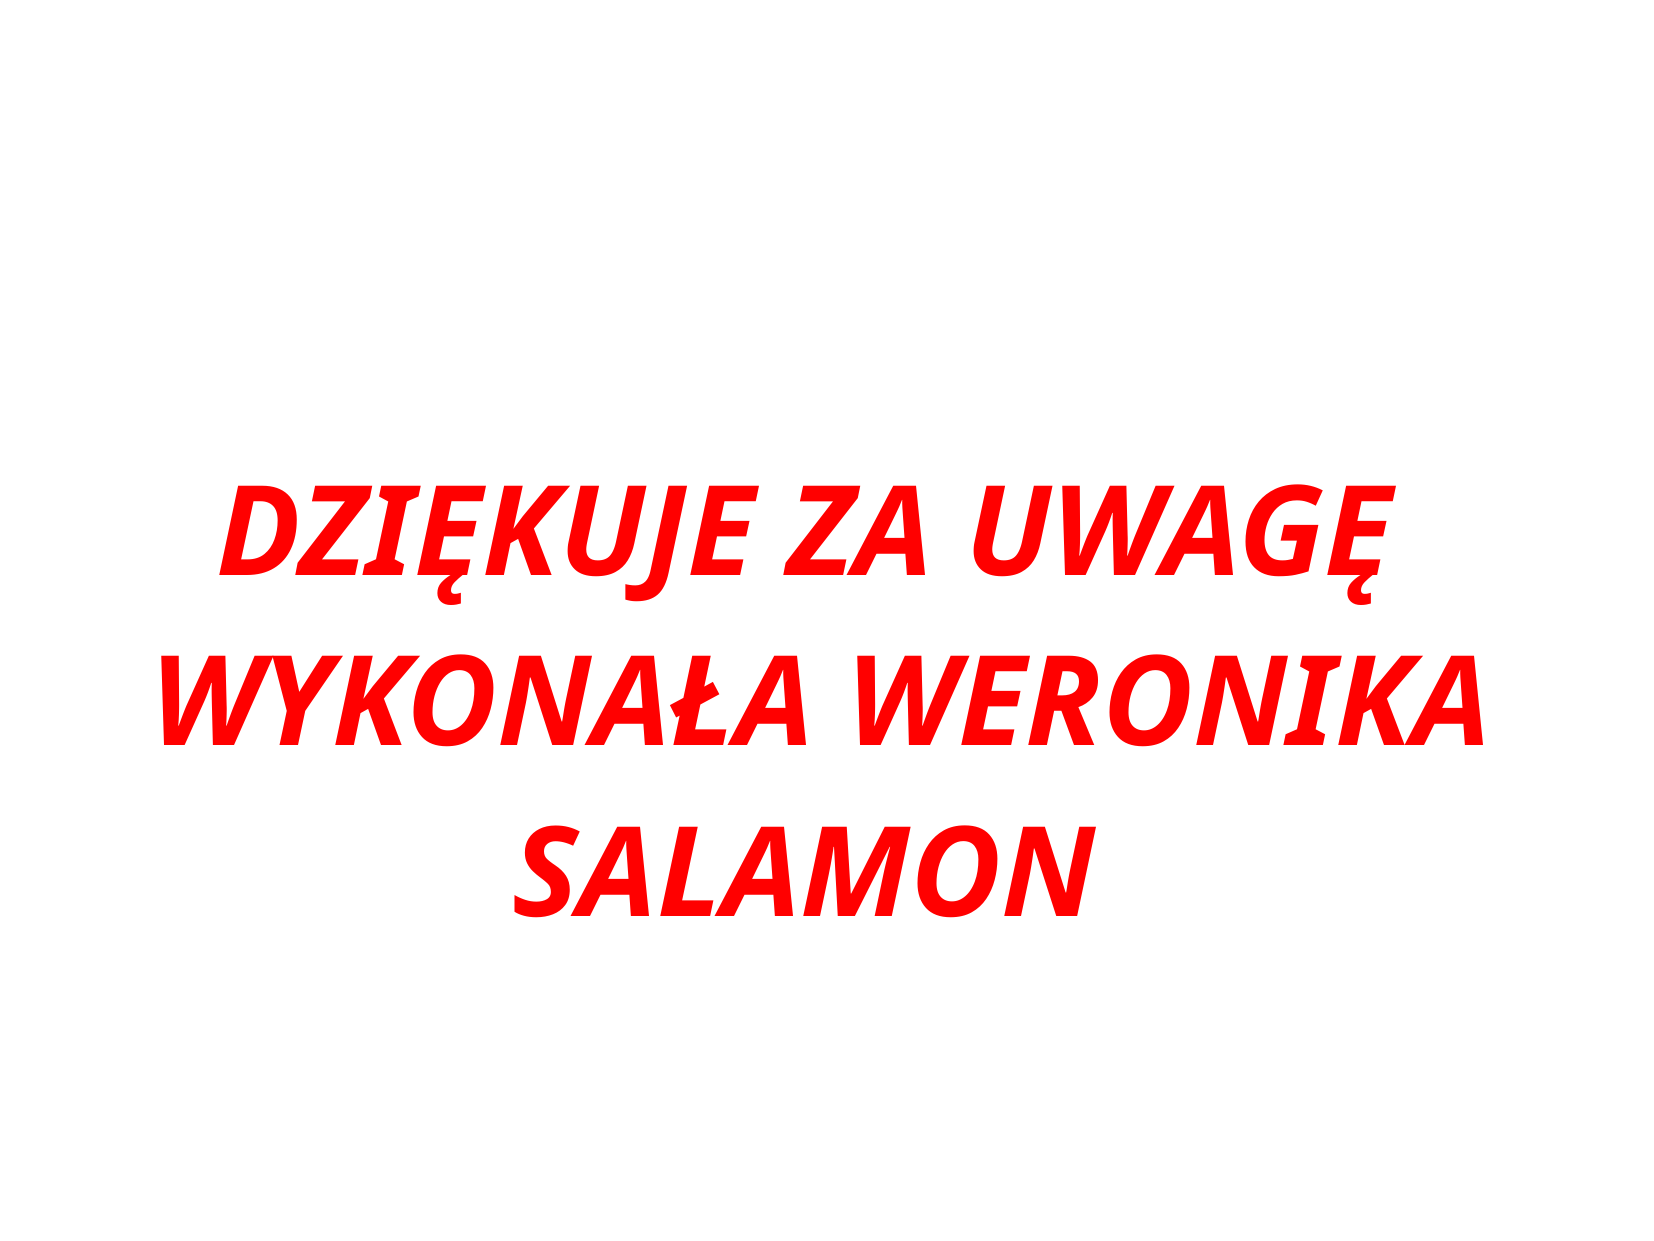

#
DZIĘKUJE ZA UWAGĘ WYKONAŁA WERONIKA SALAMON